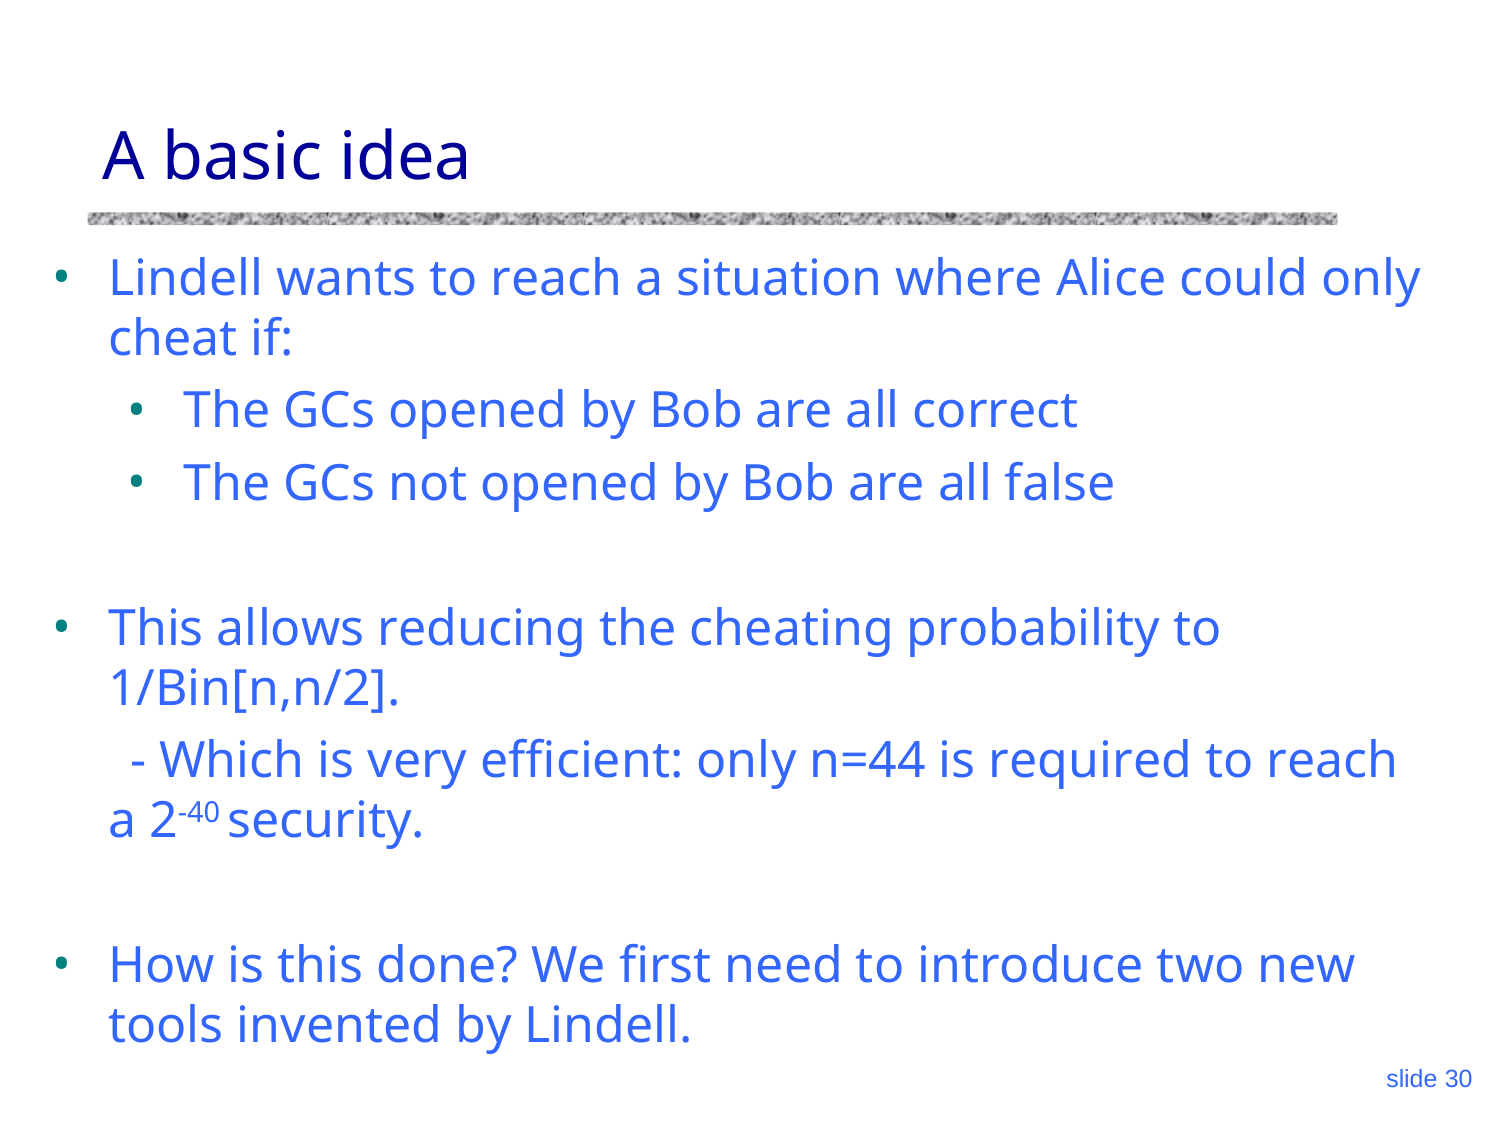

# A basic idea
Lindell wants to reach a situation where Alice could only cheat if:
The GCs opened by Bob are all correct
The GCs not opened by Bob are all false
This allows reducing the cheating probability to 1/Bin[n,n/2].
 - Which is very efficient: only n=44 is required to reach a 2-40 security.
How is this done? We first need to introduce two new tools invented by Lindell.
slide